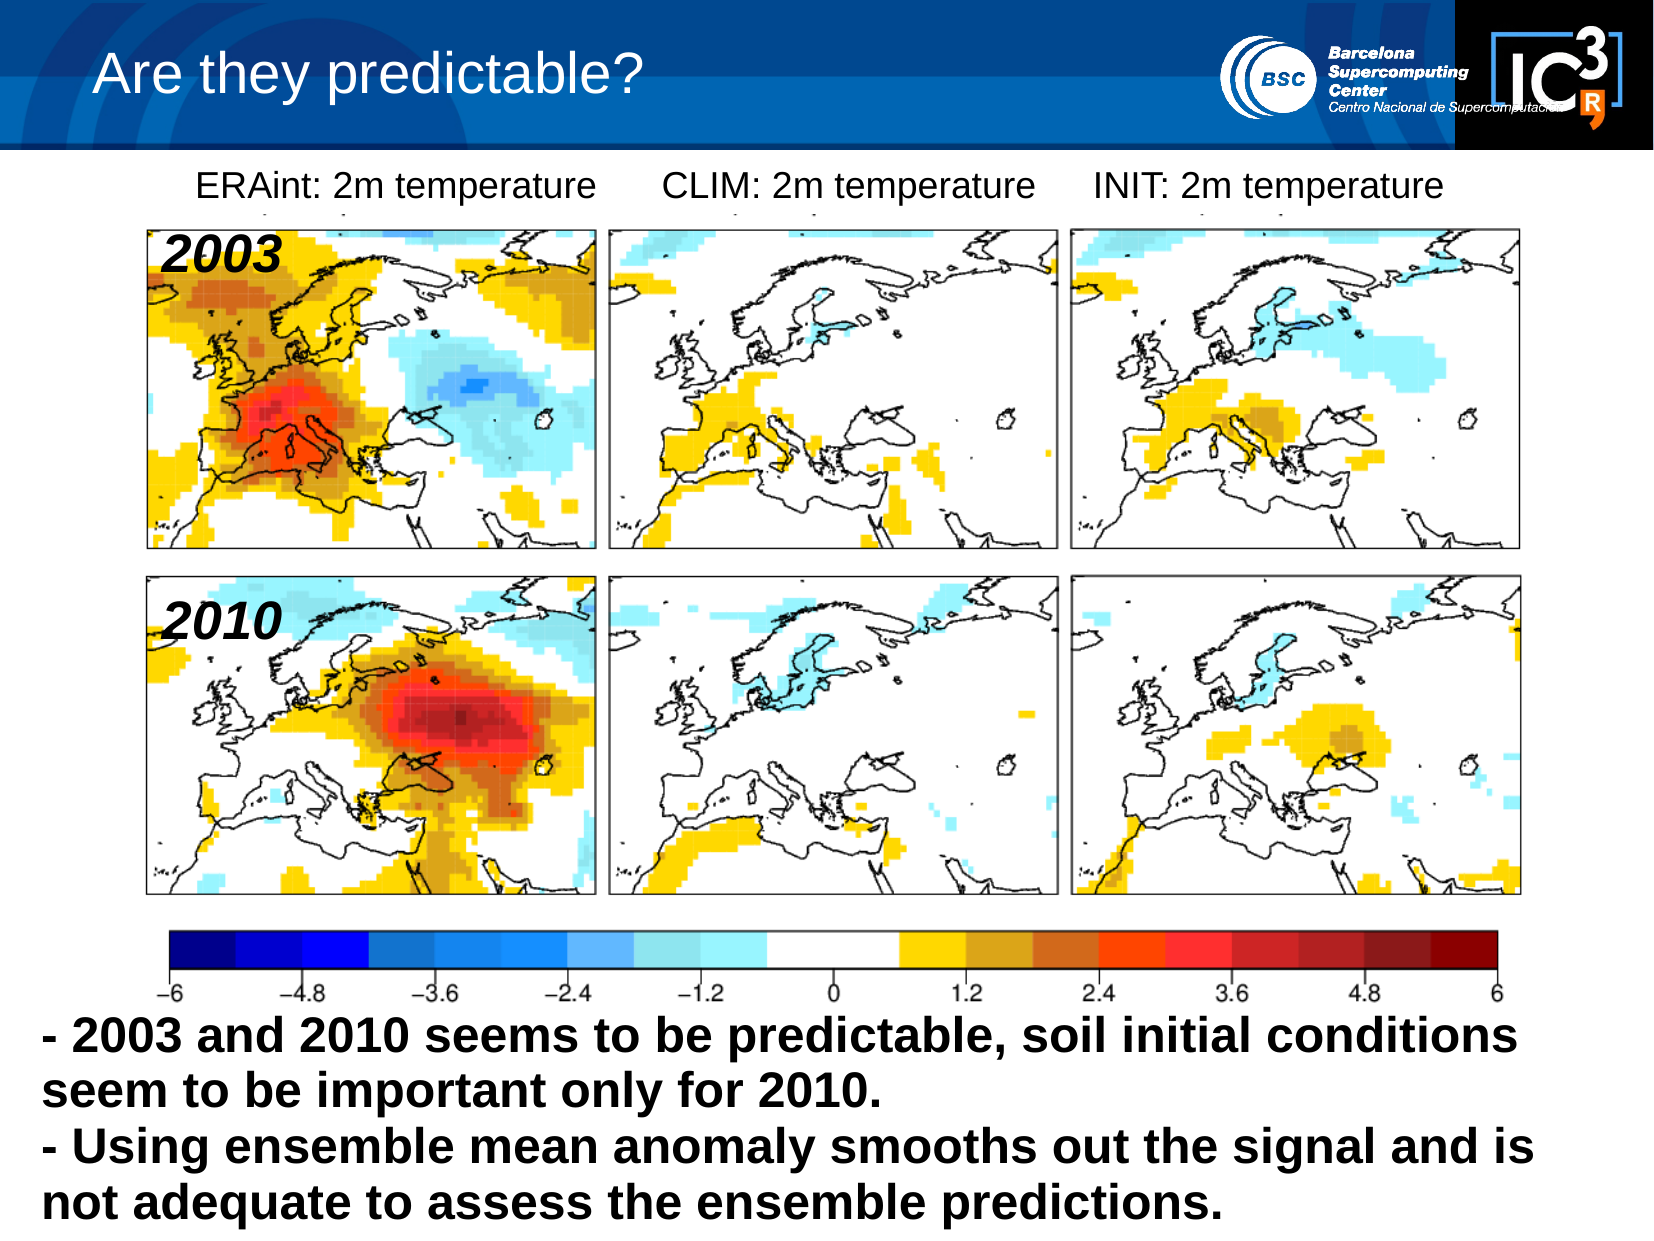

Are they predictable?
ERAint: 2m temperature
CLIM: 2m temperature
INIT: 2m temperature
2003
2010
- 2003 and 2010 seems to be predictable, soil initial conditions seem to be important only for 2010.
- Using ensemble mean anomaly smooths out the signal and is not adequate to assess the ensemble predictions.